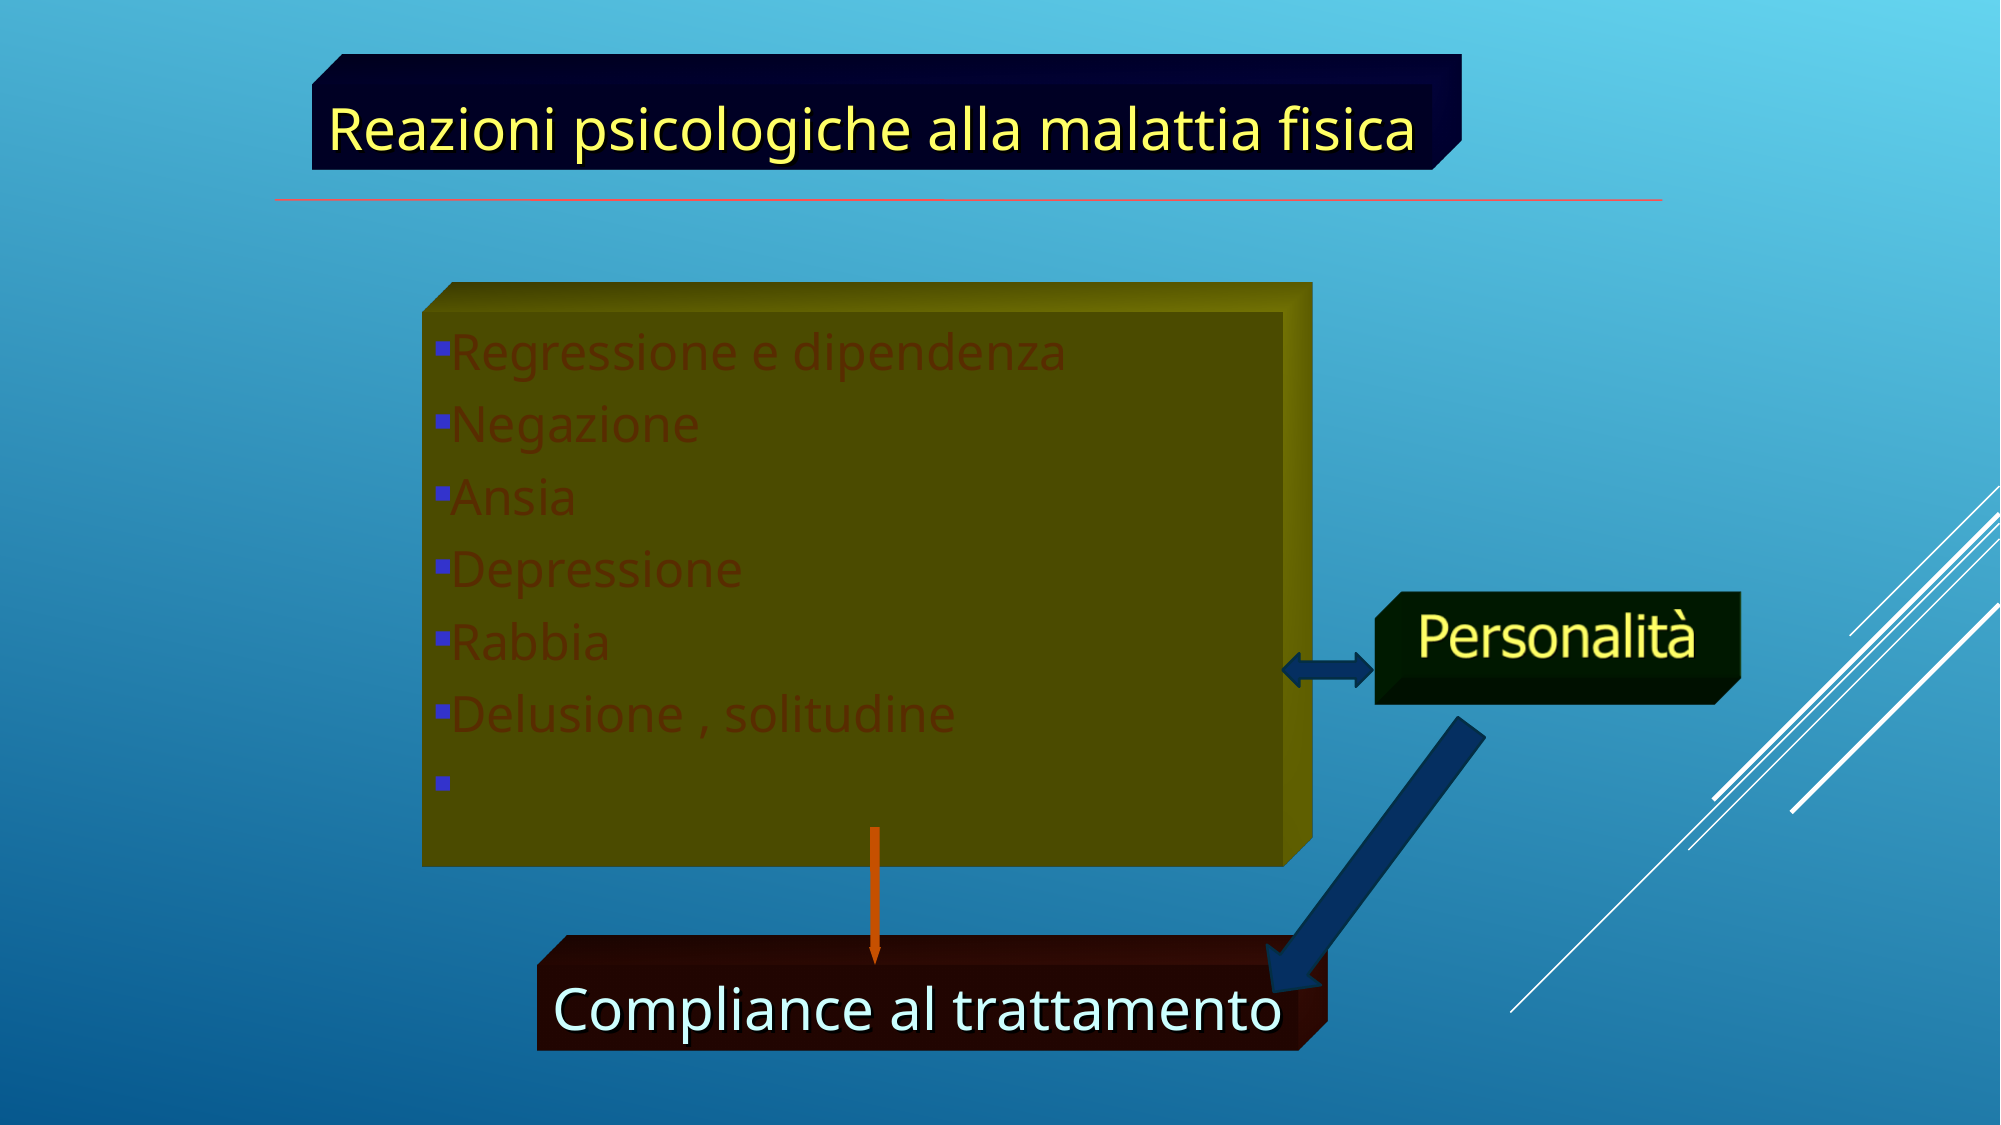

Reazioni psicologiche alla malattia fisica
Regressione e dipendenza
Negazione
Ansia
Depressione
Rabbia
Delusione , solitudine
Compliance al trattamento